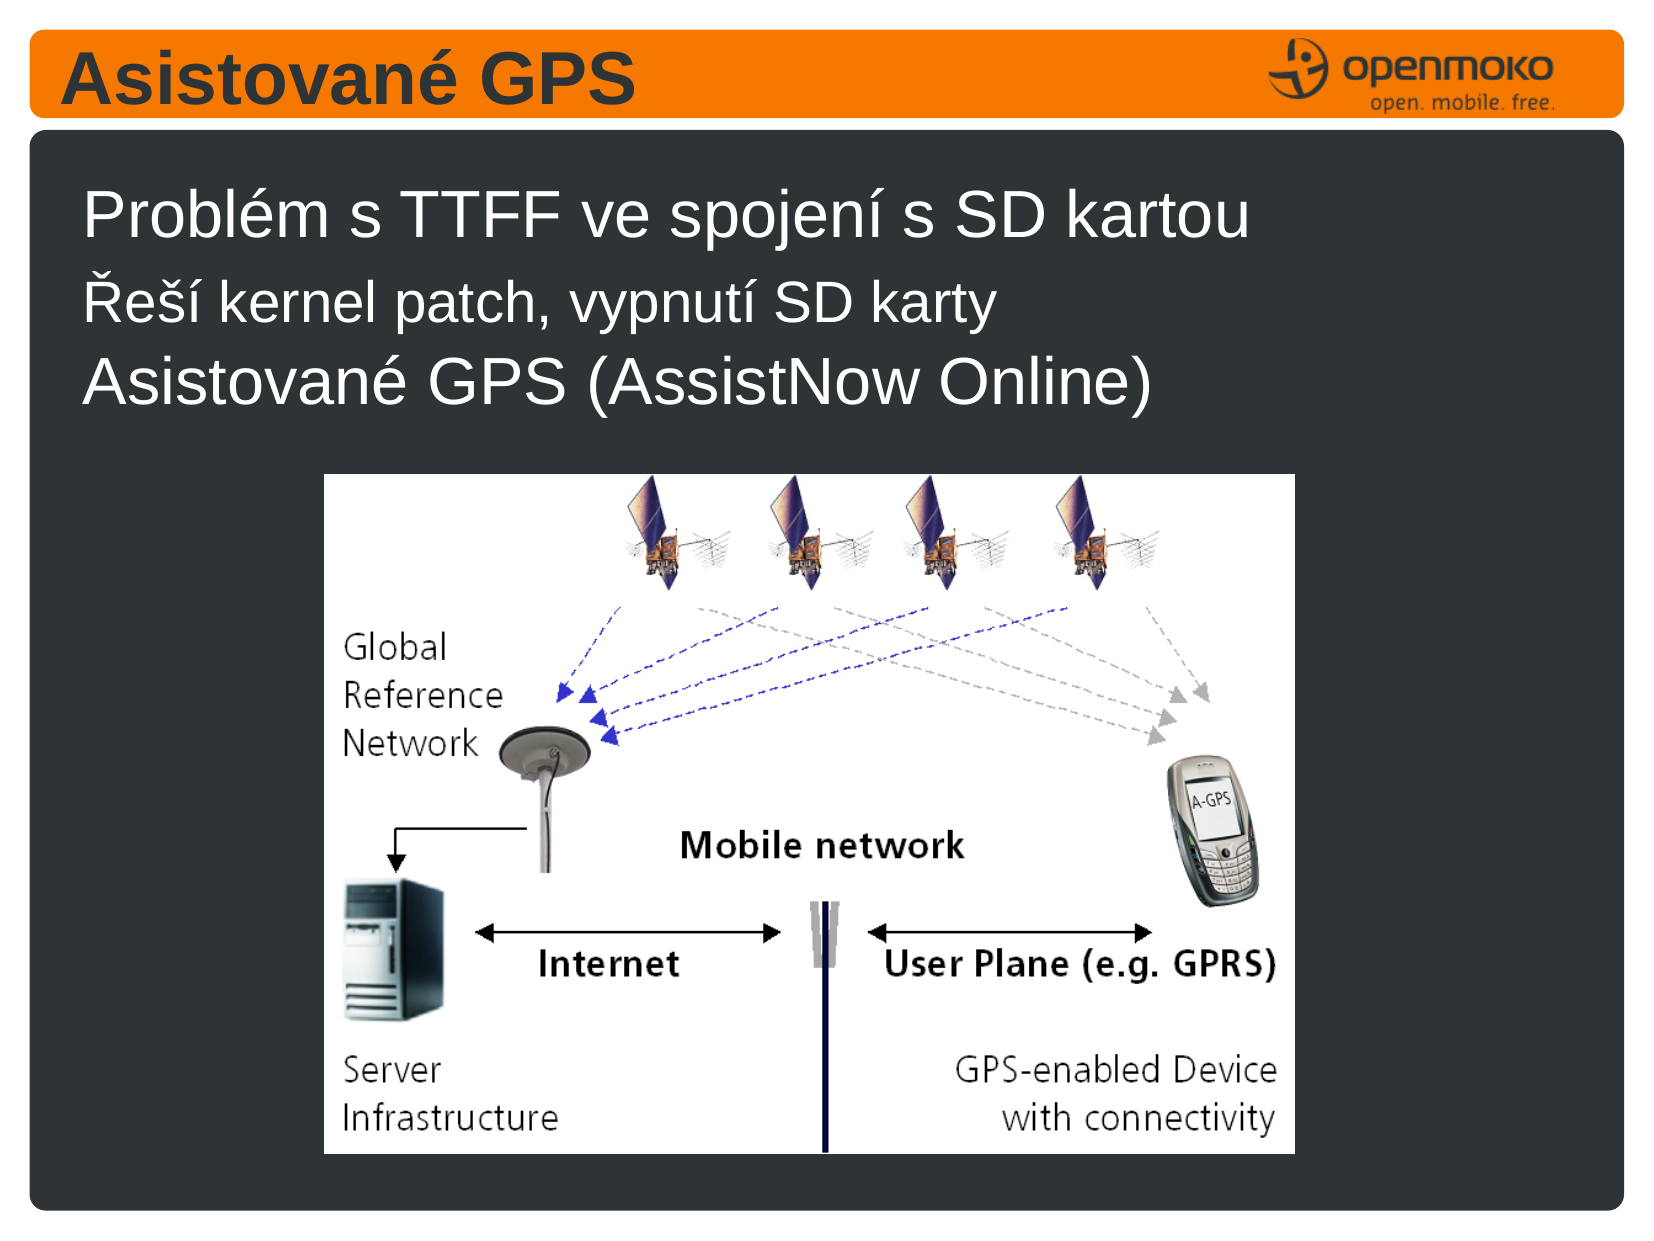

# Asistované GPS
Problém s TTFF ve spojení s SD kartou
Řeší kernel patch, vypnutí SD karty
Asistované GPS (AssistNow Online)